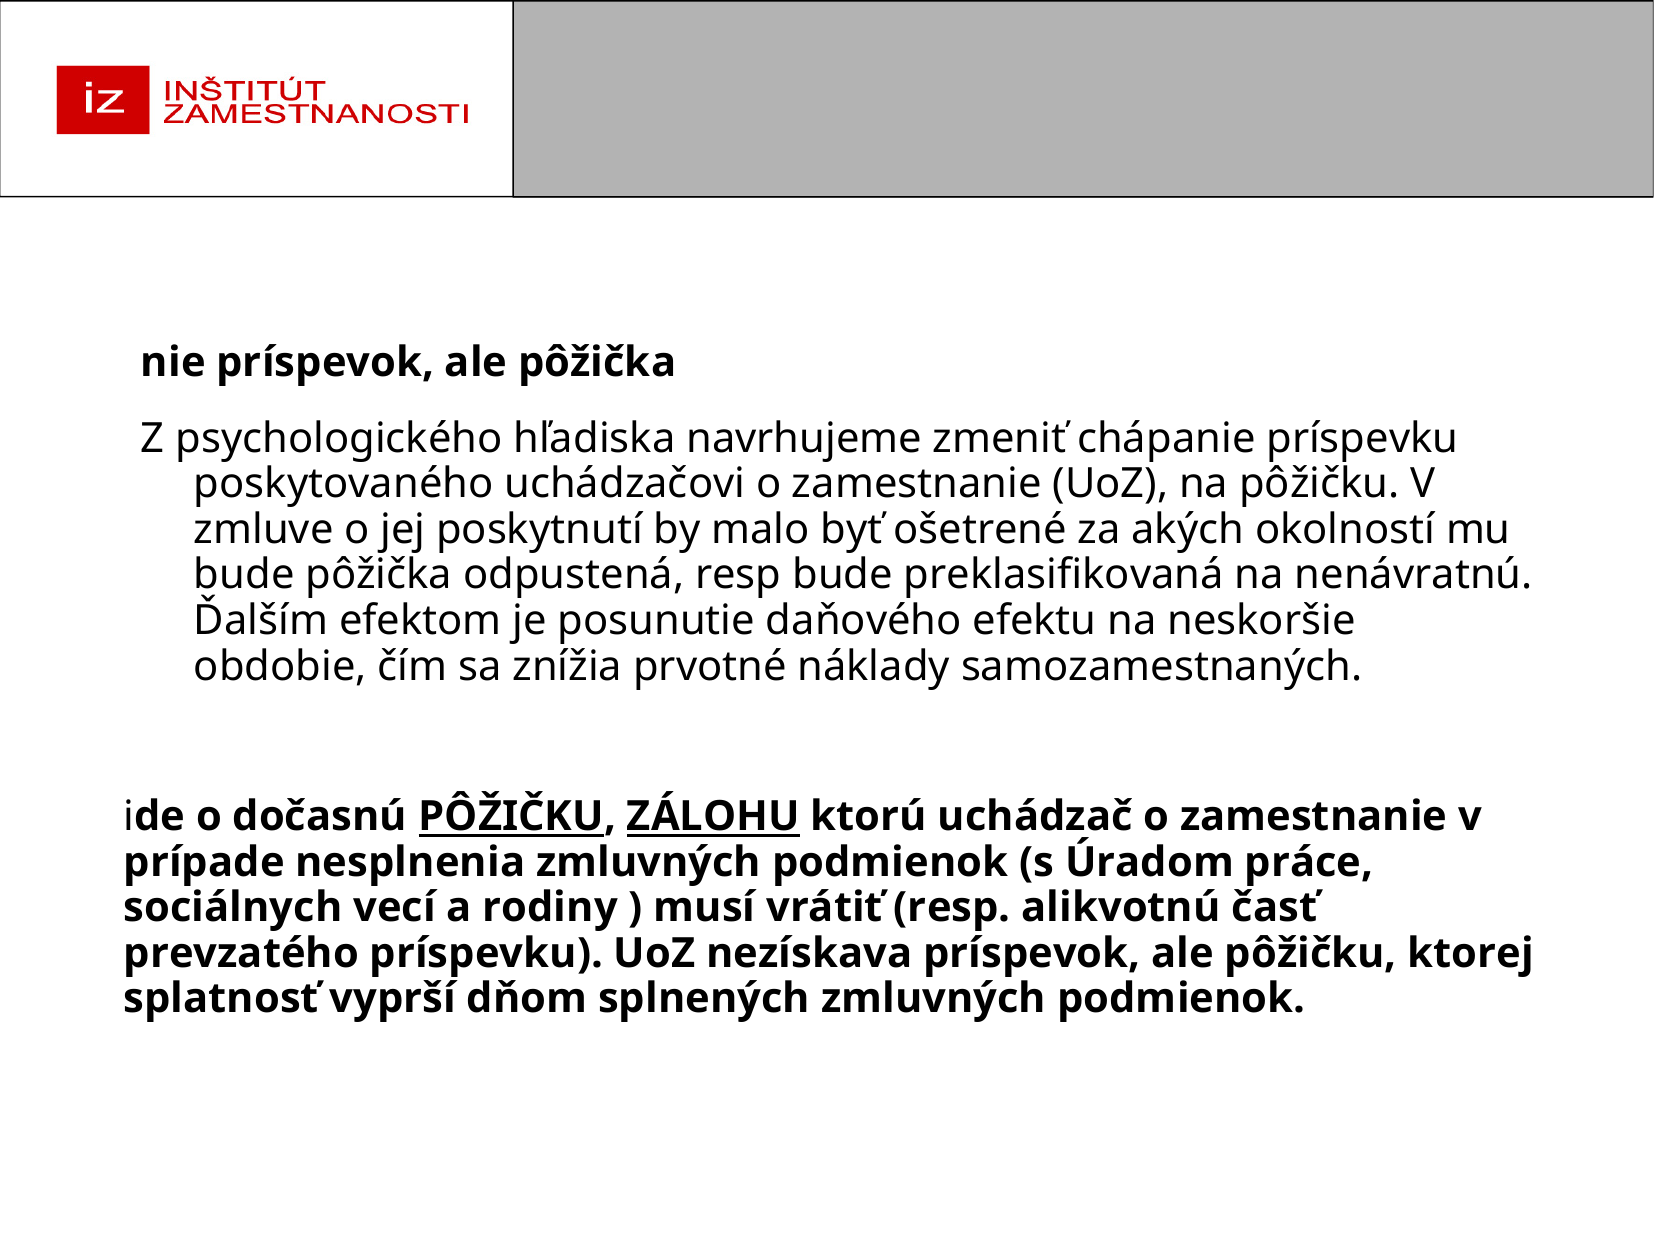

# nie príspevok, ale pôžička
Z psychologického hľadiska navrhujeme zmeniť chápanie príspevku poskytovaného uchádzačovi o zamestnanie (UoZ), na pôžičku. V zmluve o jej poskytnutí by malo byť ošetrené za akých okolností mu bude pôžička odpustená, resp bude preklasifikovaná na nenávratnú. Ďalším efektom je posunutie daňového efektu na neskoršie obdobie, čím sa znížia prvotné náklady samozamestnaných.
ide o dočasnú PÔŽIČKU, ZÁLOHU ktorú uchádzač o zamestnanie v prípade nesplnenia zmluvných podmienok (s Úradom práce, sociálnych vecí a rodiny ) musí vrátiť (resp. alikvotnú časť prevzatého príspevku). UoZ nezískava príspevok, ale pôžičku, ktorej splatnosť vyprší dňom splnených zmluvných podmienok.